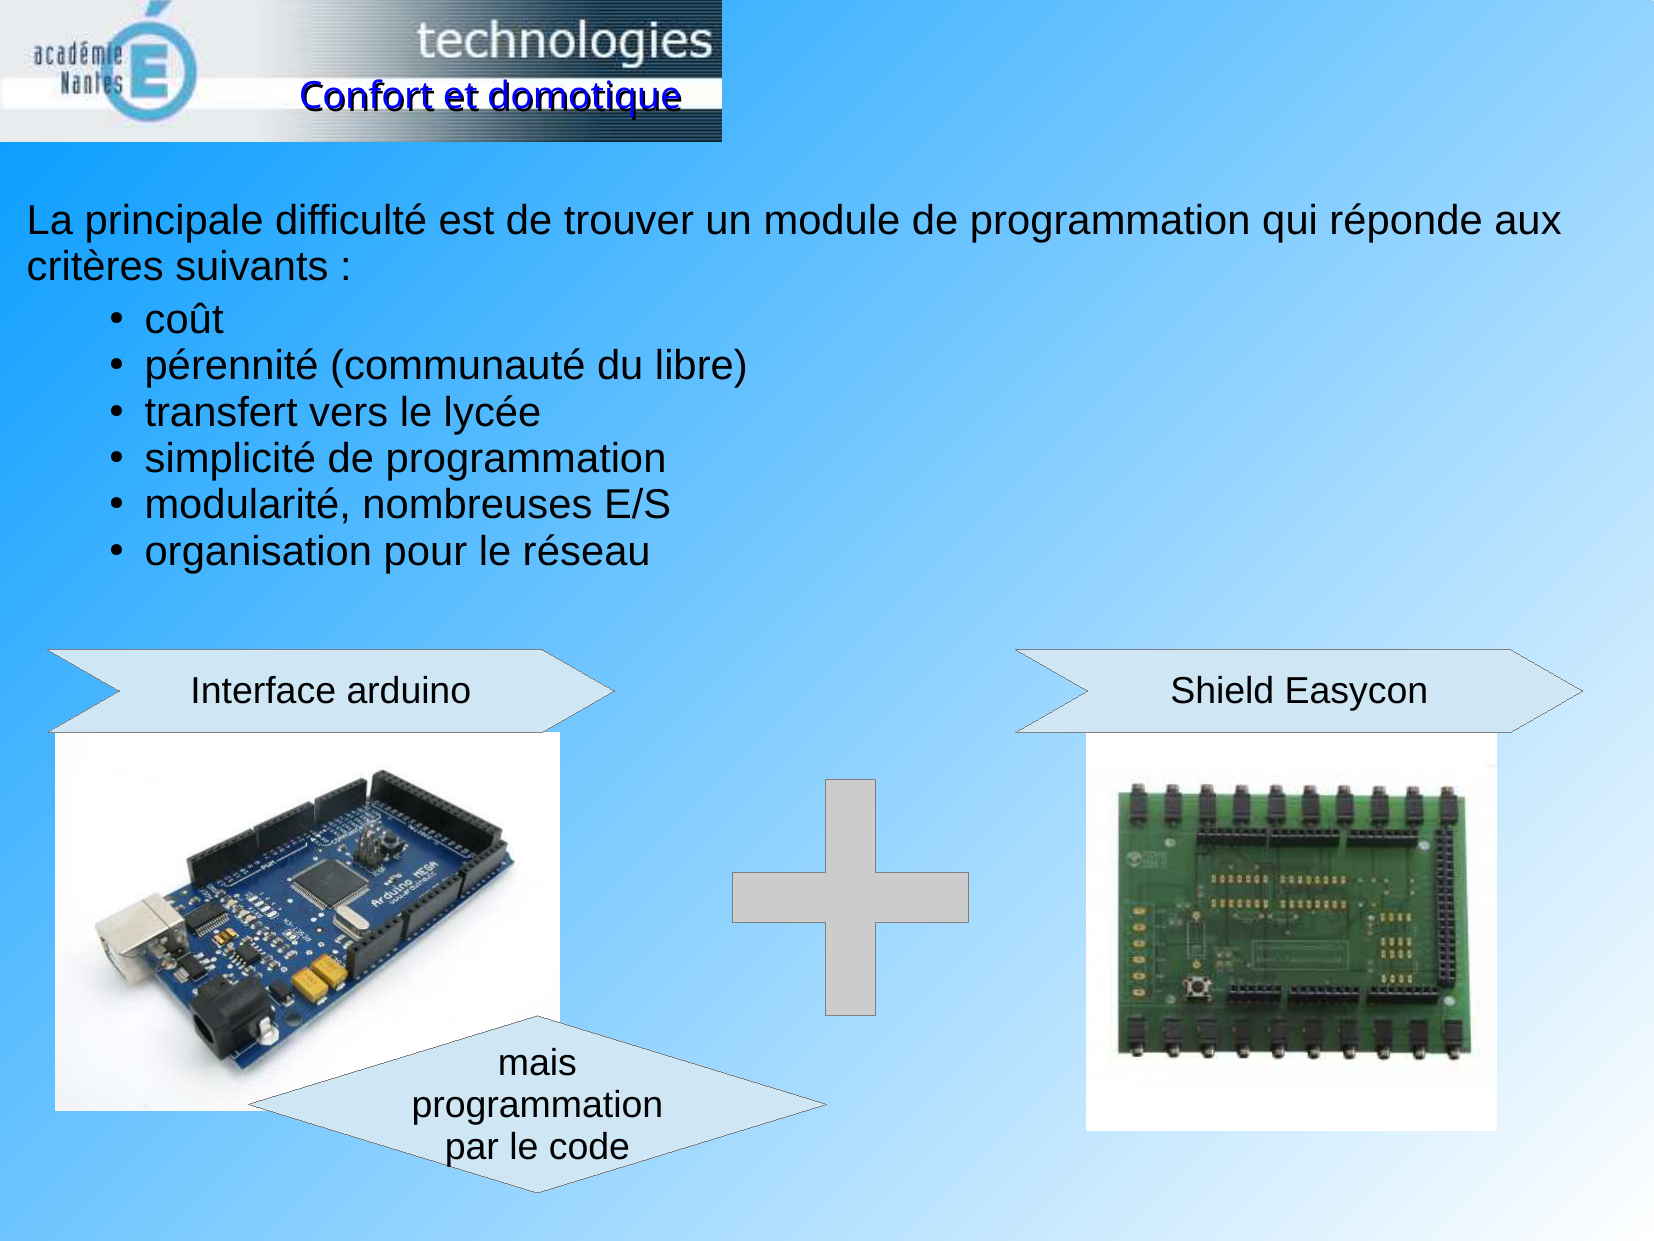

Confort et domotique
La principale difficulté est de trouver un module de programmation qui réponde aux critères suivants :
coût
pérennité (communauté du libre)
transfert vers le lycée
simplicité de programmation
modularité, nombreuses E/S
organisation pour le réseau
Interface arduino
Shield Easycon
mais programmation par le code